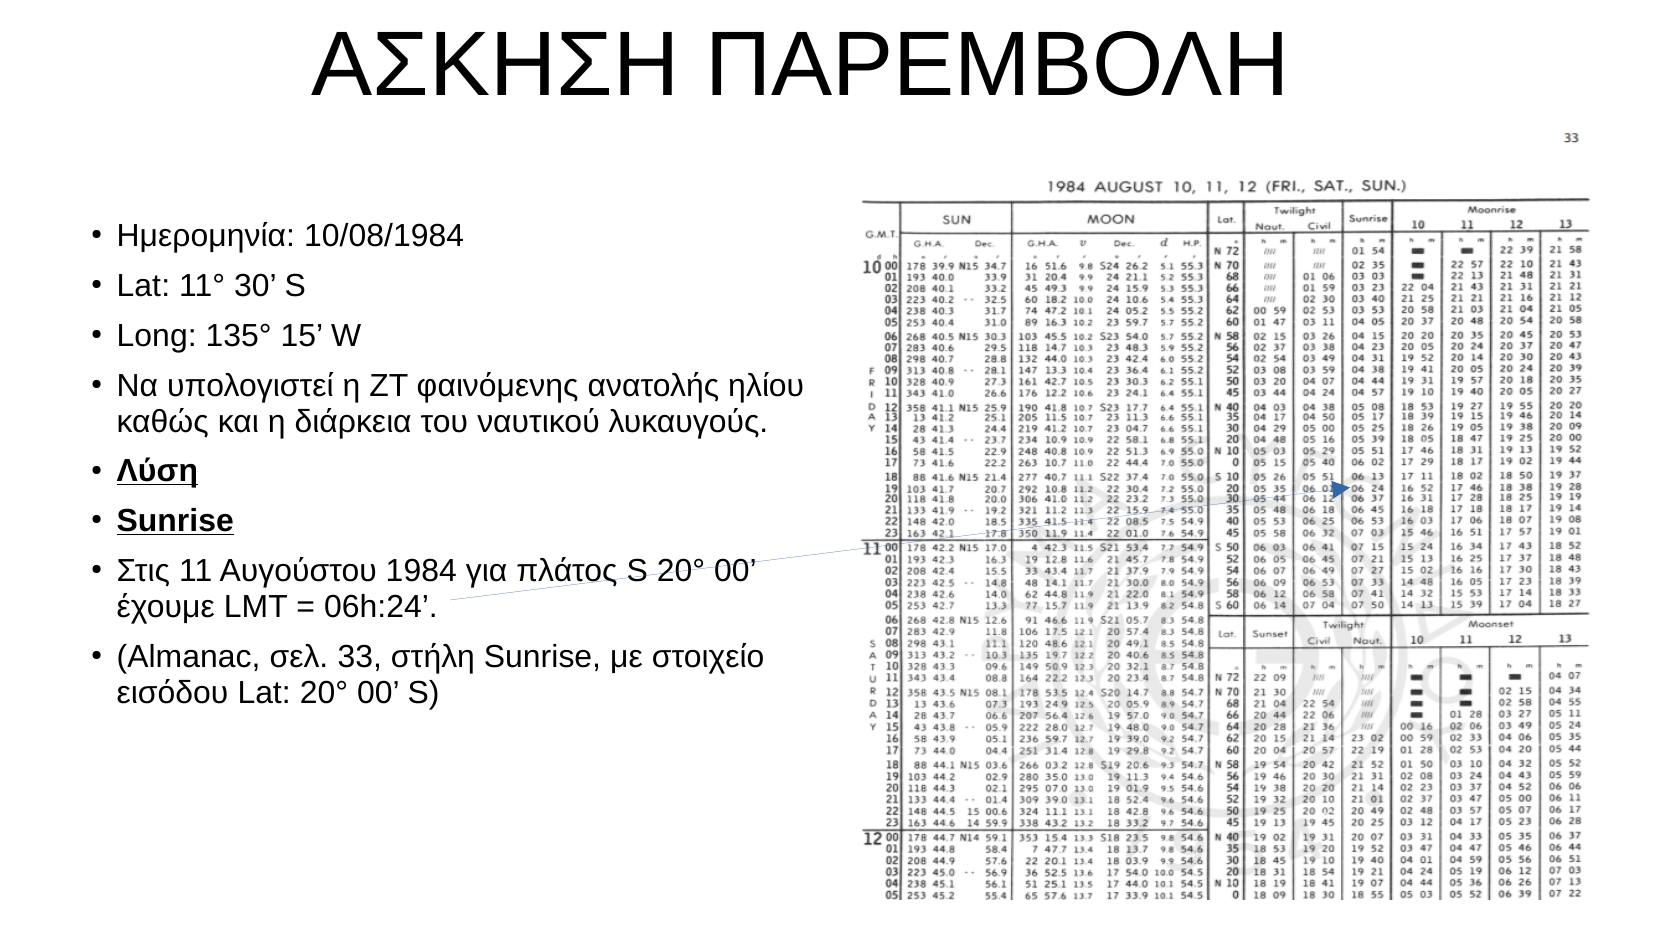

# ΑΣΚΗΣΗ ΠΑΡΕΜΒΟΛΗ
Ημερομηνία: 10/08/1984
Lat: 11° 30’ S
Long: 135° 15’ W
Να υπολογιστεί η ΖΤ φαινόμενης ανατολής ηλίου καθώς και η διάρκεια του ναυτικού λυκαυγούς.
Λύση
Sunrise
Στις 11 Αυγούστου 1984 για πλάτος S 20° 00’ έχουμε LMT = 06h:24’.
(Almanac, σελ. 33, στήλη Sunrise, με στοιχείο εισόδου Lat: 20° 00’ S)